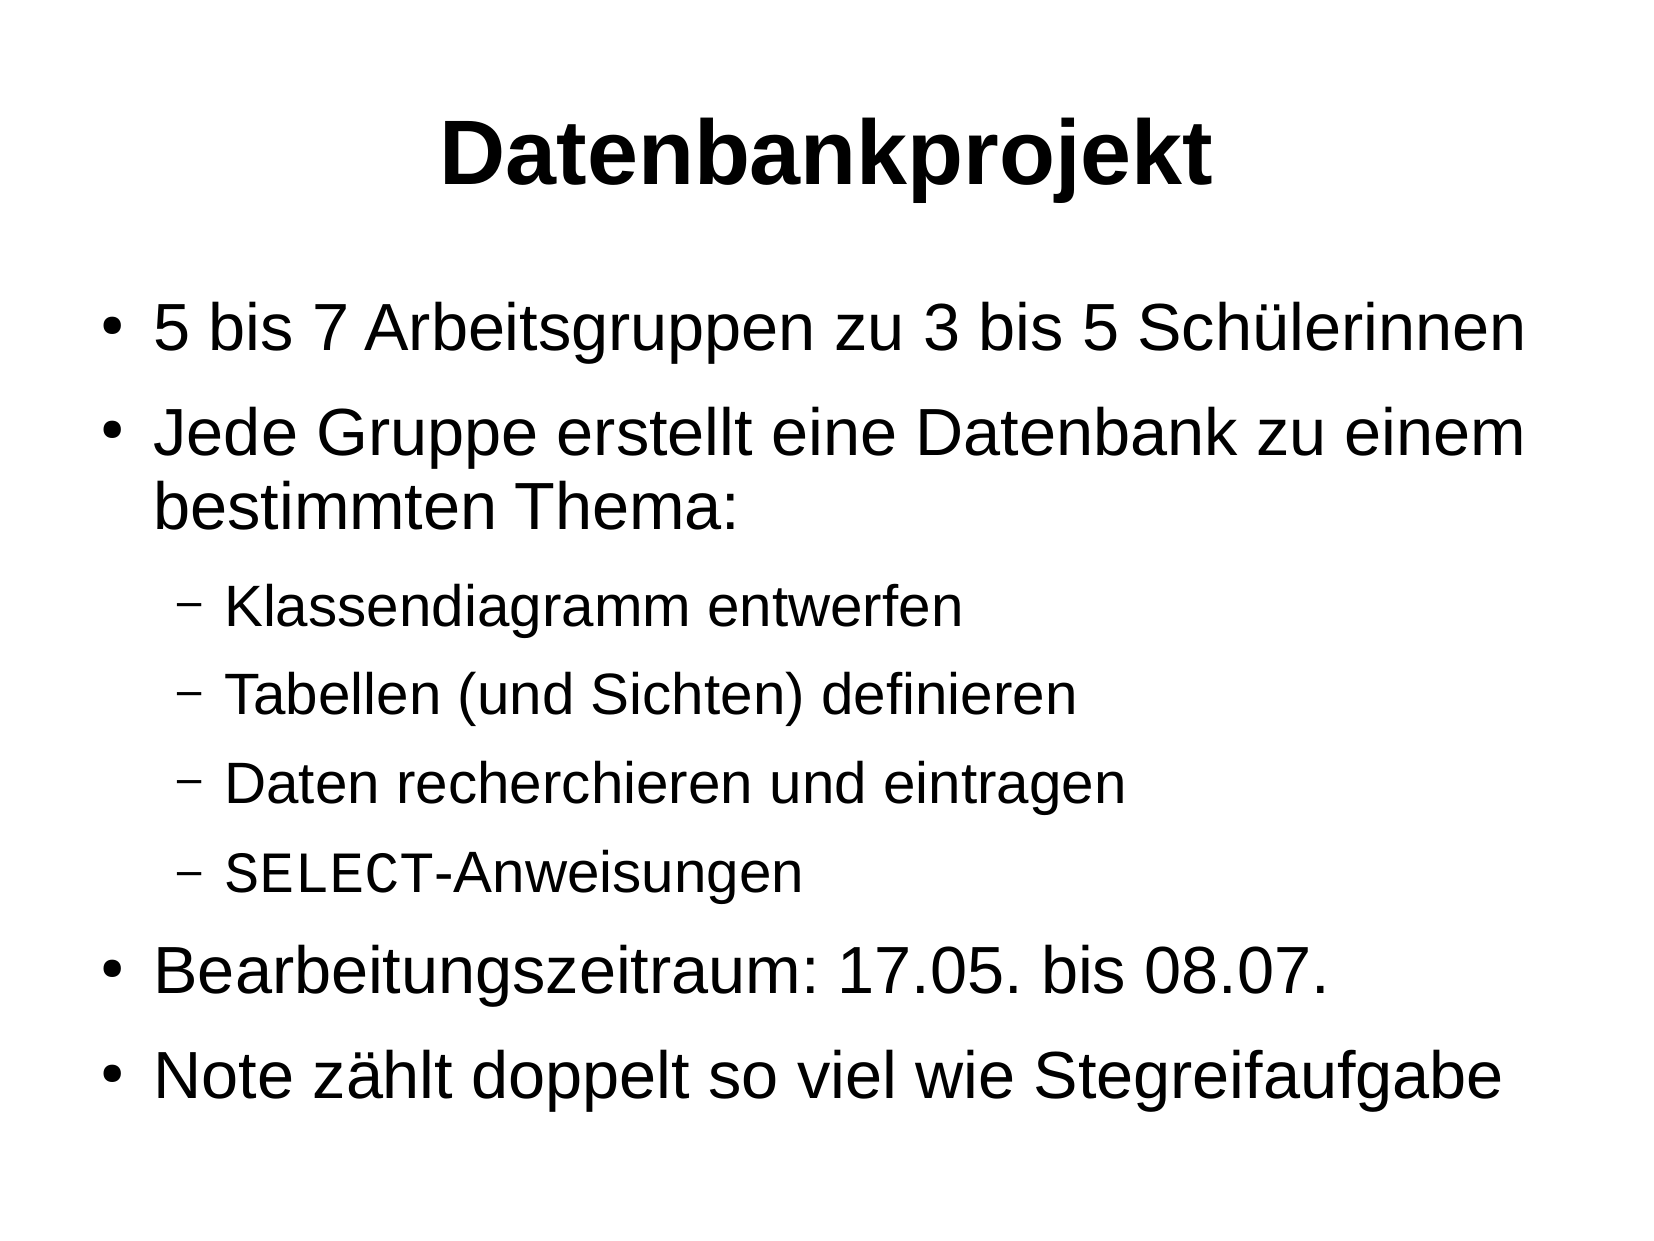

# Datenbankprojekt
5 bis 7 Arbeitsgruppen zu 3 bis 5 Schülerinnen
Jede Gruppe erstellt eine Datenbank zu einem bestimmten Thema:
Klassendiagramm entwerfen
Tabellen (und Sichten) definieren
Daten recherchieren und eintragen
SELECT-Anweisungen
Bearbeitungszeitraum: 17.05. bis 08.07.
Note zählt doppelt so viel wie Stegreifaufgabe